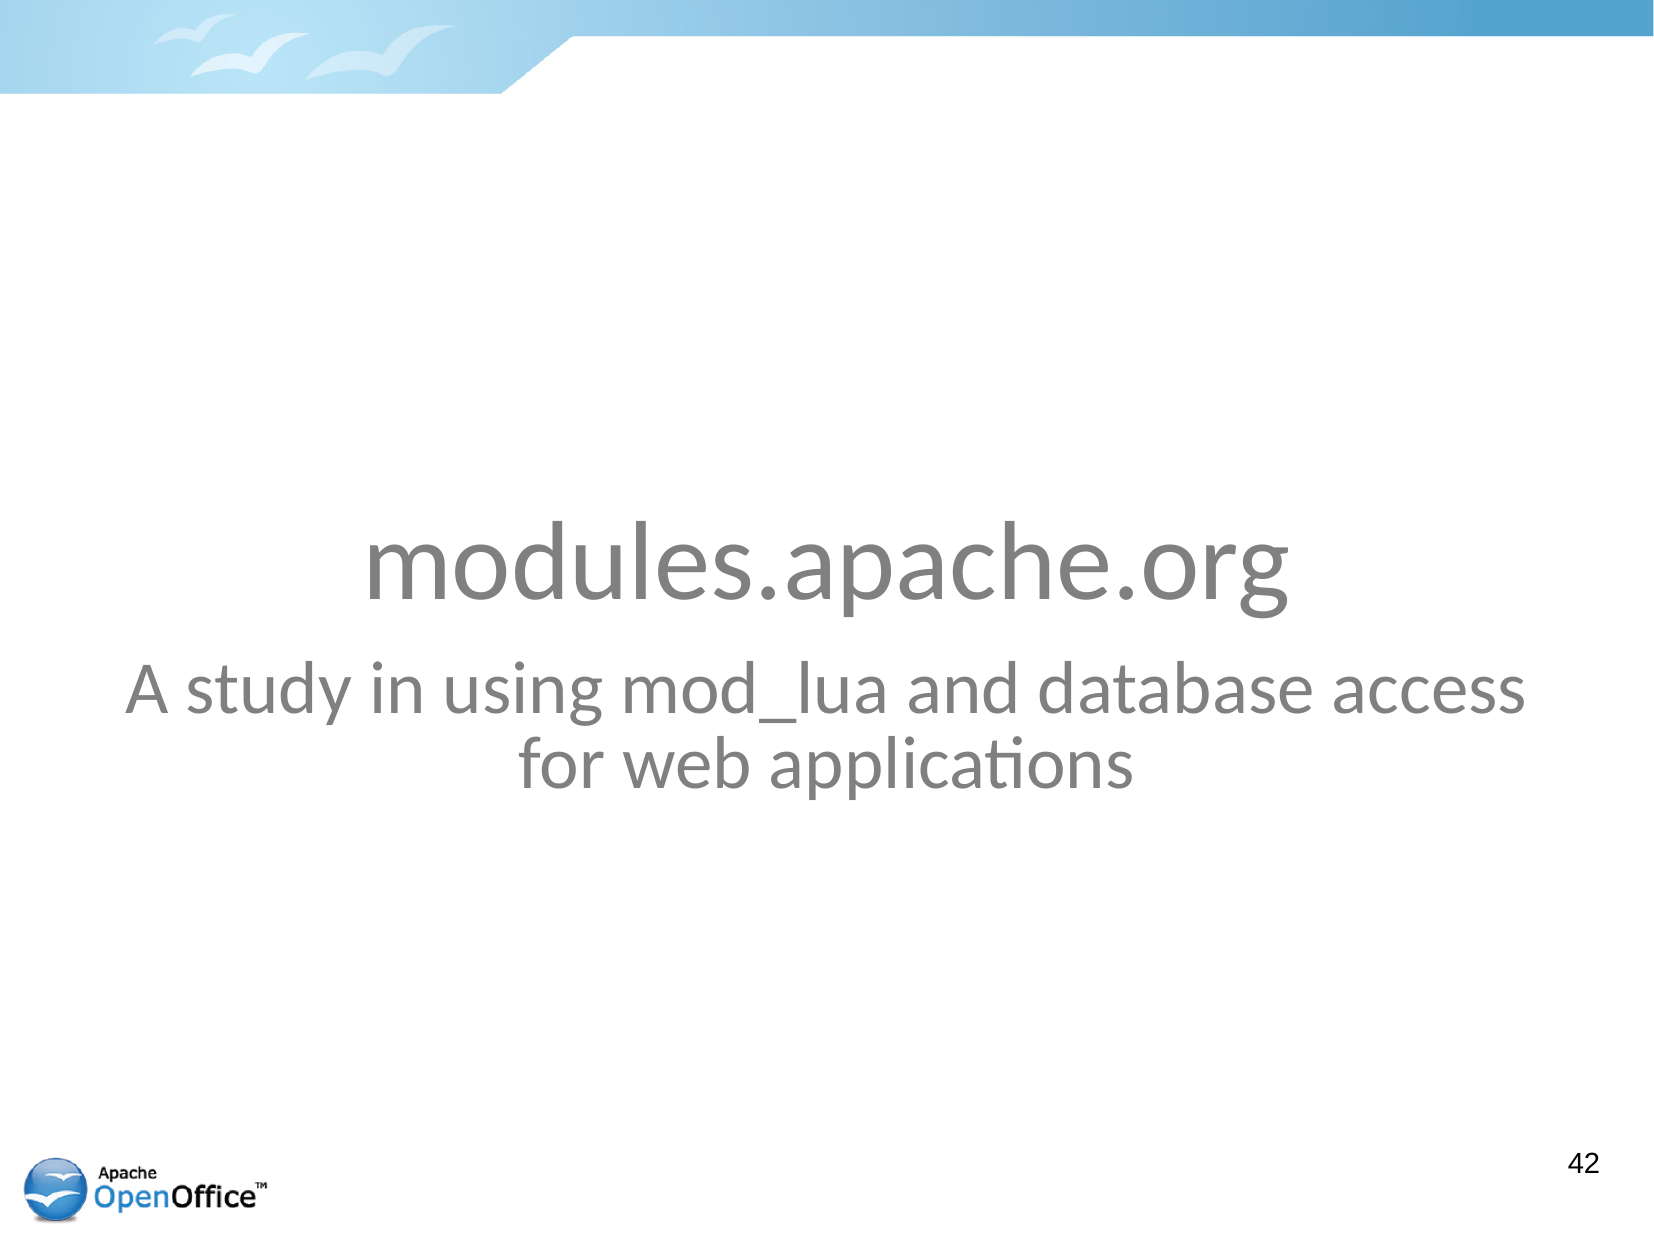

# modules.apache.org
A study in using mod_lua and database access for web applications
42